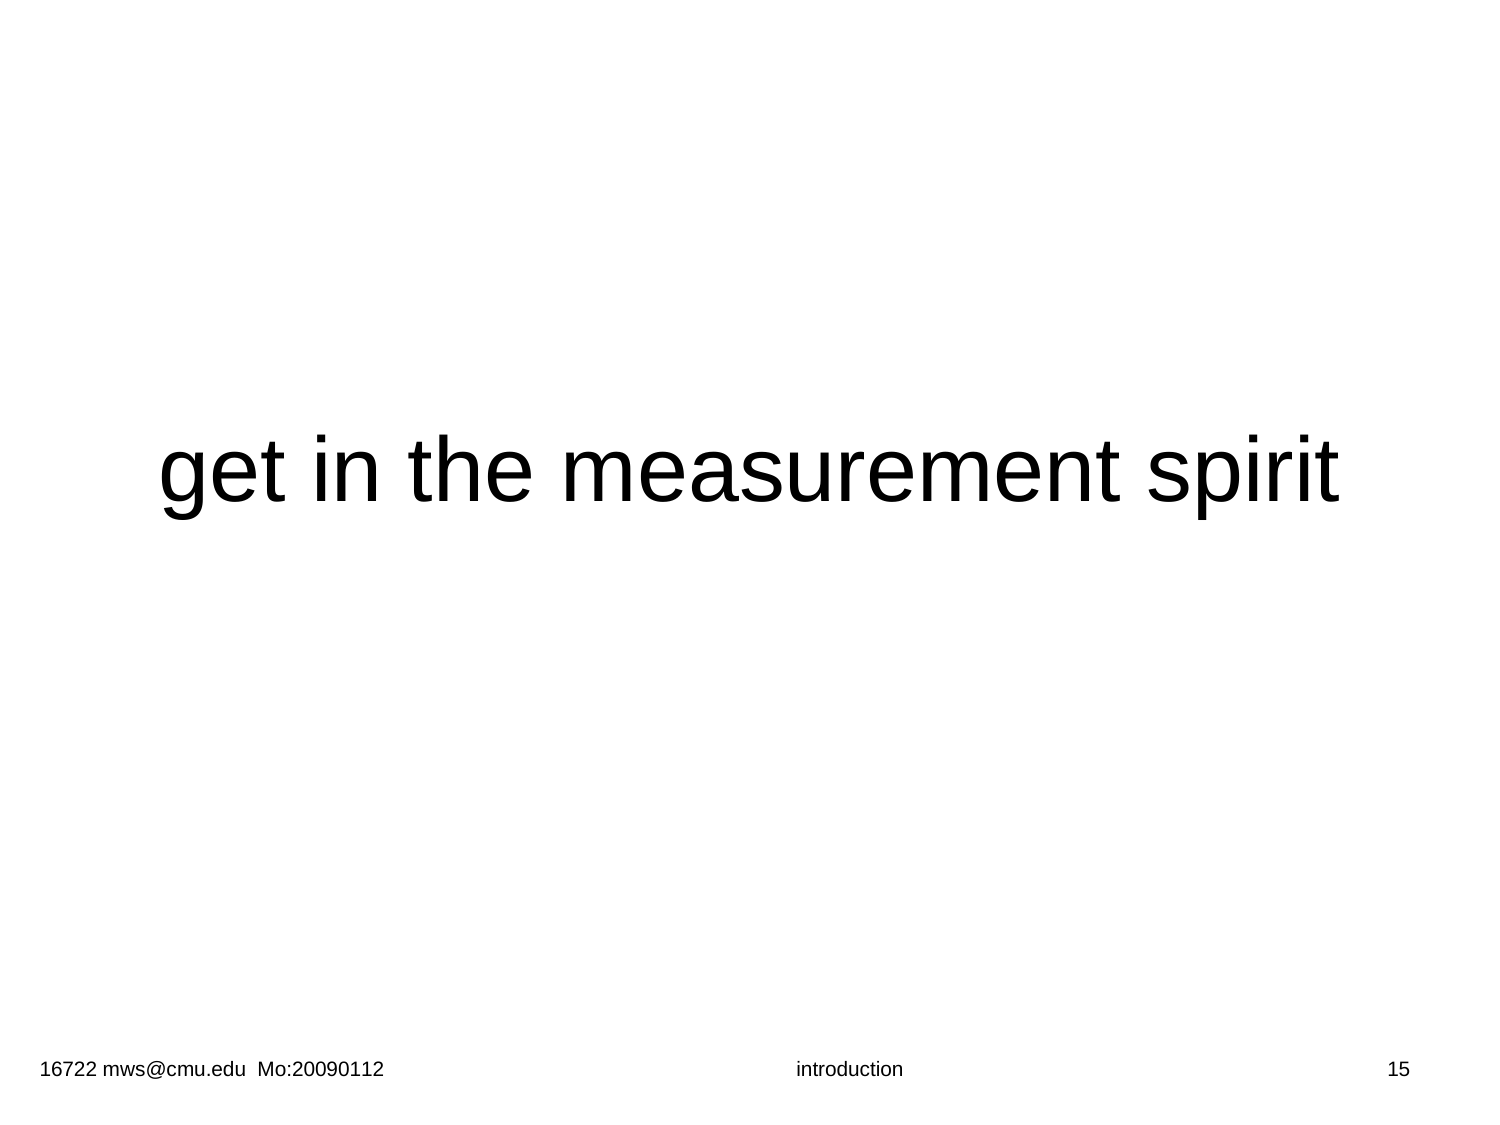

# get in the measurement spirit
16722 mws@cmu.edu Mo:20090112
introduction
15